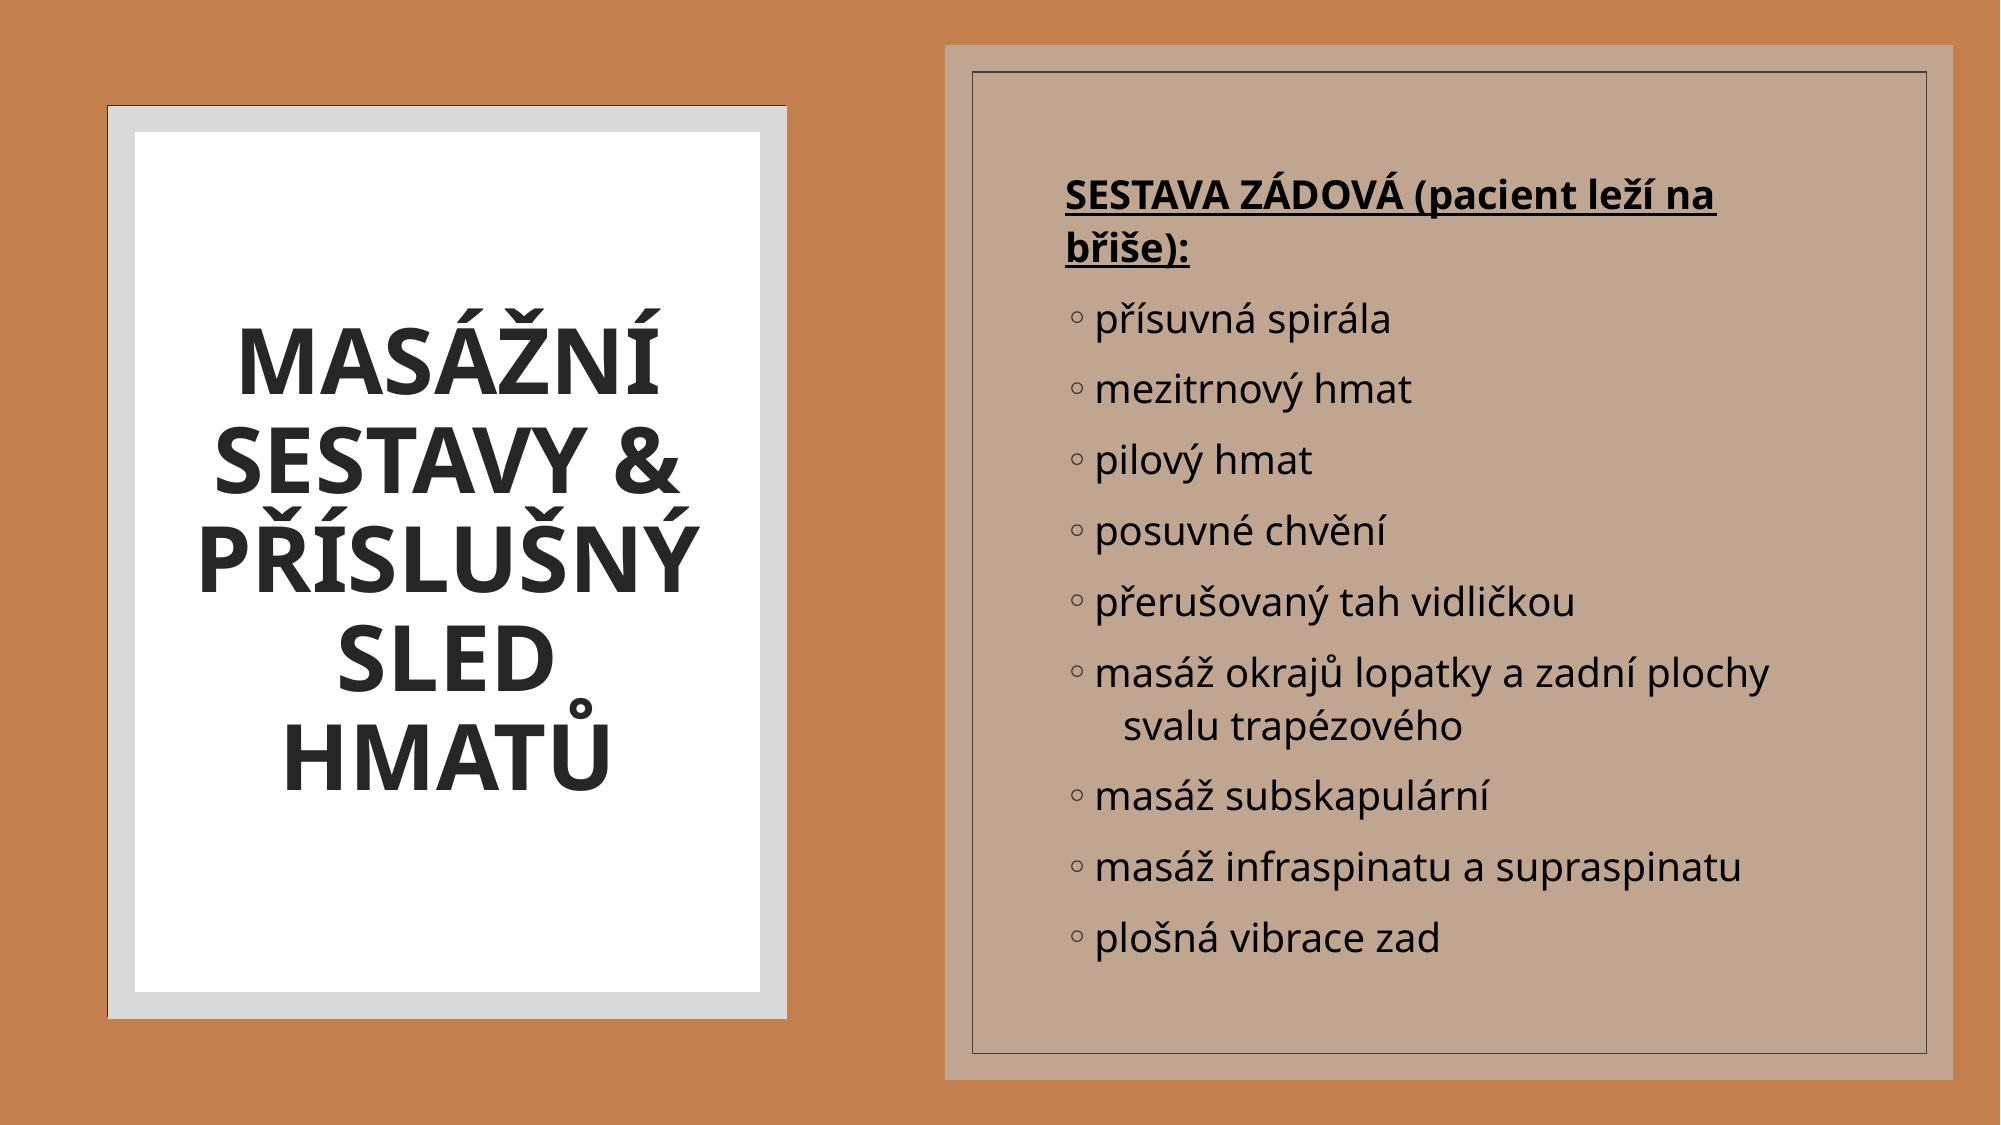

SESTAVA ZÁDOVÁ (pacient leží na břiše):
přísuvná spirála
mezitrnový hmat
pilový hmat
posuvné chvění
přerušovaný tah vidličkou
masáž okrajů lopatky a zadní plochy svalu trapézového
masáž subskapulární
masáž infraspinatu a supraspinatu
plošná vibrace zad
# MASÁŽNÍ SESTAVY & PŘÍSLUŠNÝ SLED HMATŮ